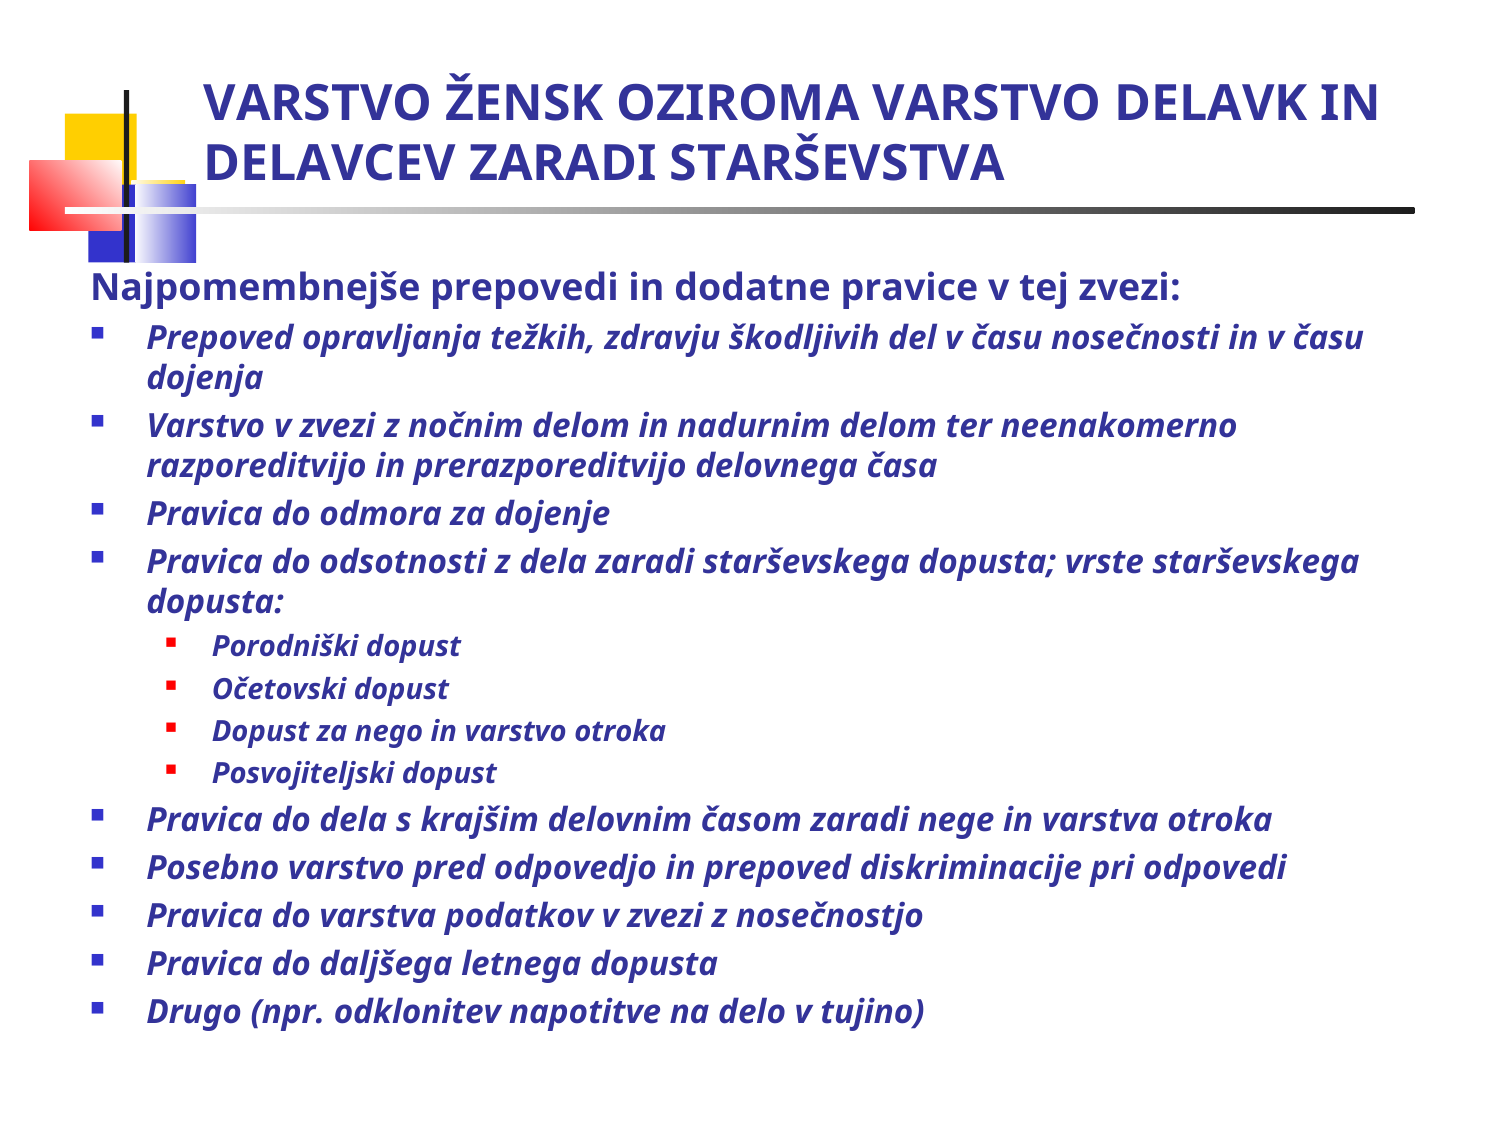

# VARSTVO ŽENSK OZIROMA VARSTVO DELAVK IN DELAVCEV ZARADI STARŠEVSTVA
Najpomembnejše prepovedi in dodatne pravice v tej zvezi:
Prepoved opravljanja težkih, zdravju škodljivih del v času nosečnosti in v času dojenja
Varstvo v zvezi z nočnim delom in nadurnim delom ter neenakomerno razporeditvijo in prerazporeditvijo delovnega časa
Pravica do odmora za dojenje
Pravica do odsotnosti z dela zaradi starševskega dopusta; vrste starševskega dopusta:
Porodniški dopust
Očetovski dopust
Dopust za nego in varstvo otroka
Posvojiteljski dopust
Pravica do dela s krajšim delovnim časom zaradi nege in varstva otroka
Posebno varstvo pred odpovedjo in prepoved diskriminacije pri odpovedi
Pravica do varstva podatkov v zvezi z nosečnostjo
Pravica do daljšega letnega dopusta
Drugo (npr. odklonitev napotitve na delo v tujino)